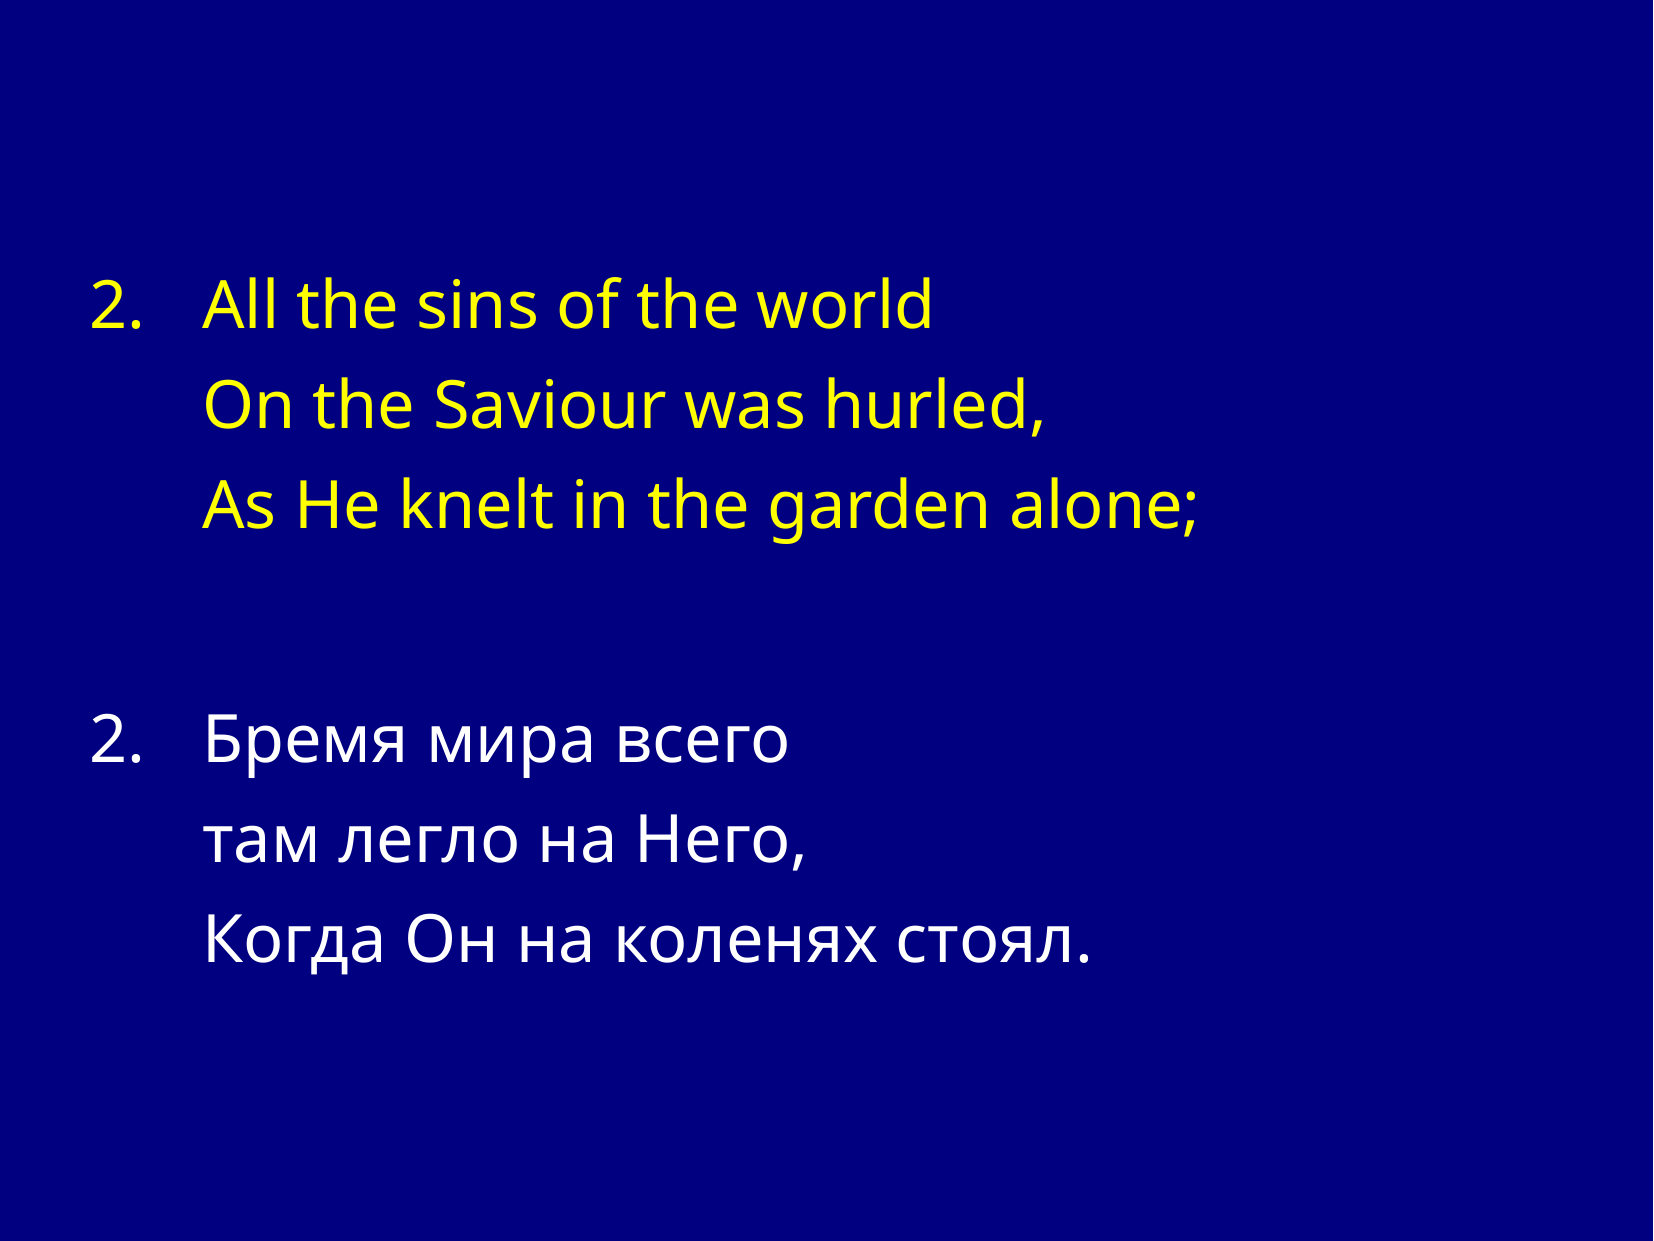

2.	All the sins of the world
	On the Saviour was hurled,
	As He knelt in the garden alone;
2.	Бремя мира всего
	там легло на Него,
	Когда Он на коленях стоял.